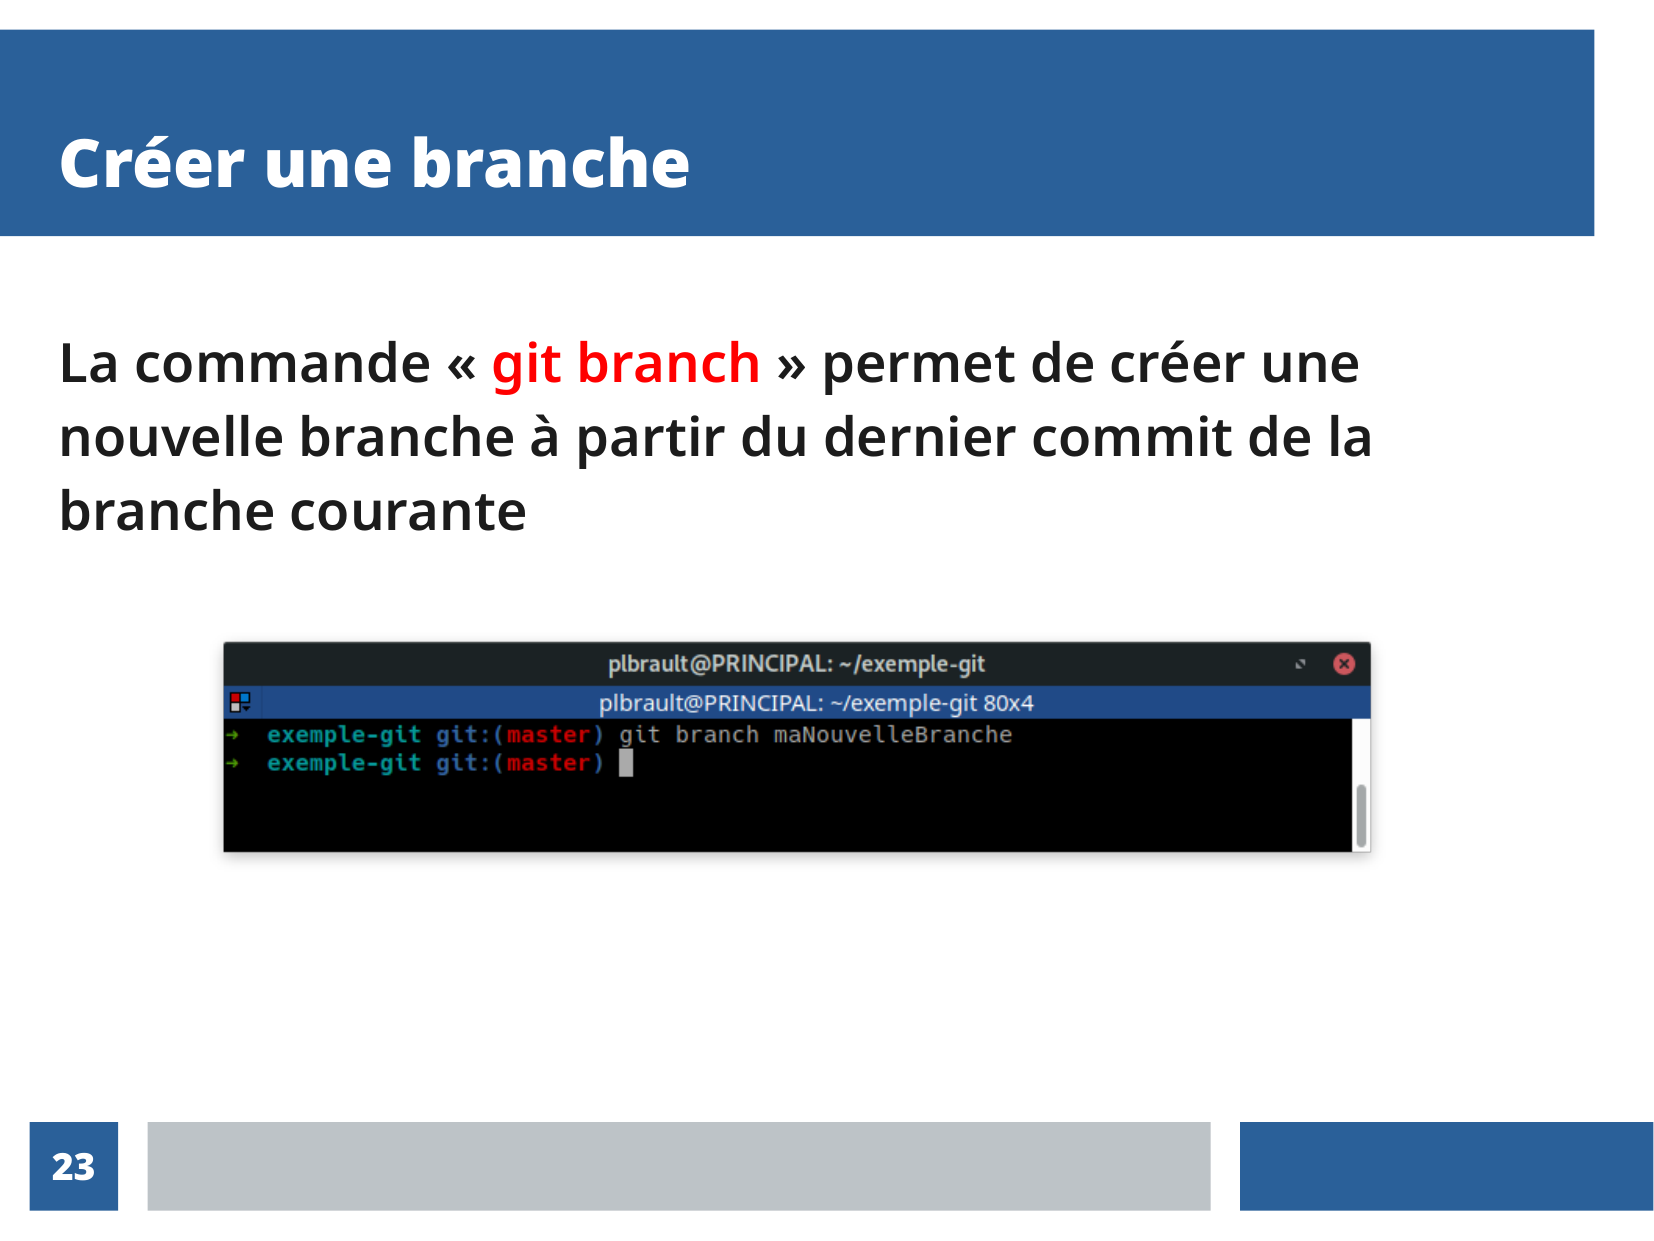

# Créer une branche
La commande « git branch » permet de créer une nouvelle branche à partir du dernier commit de la branche courante
23